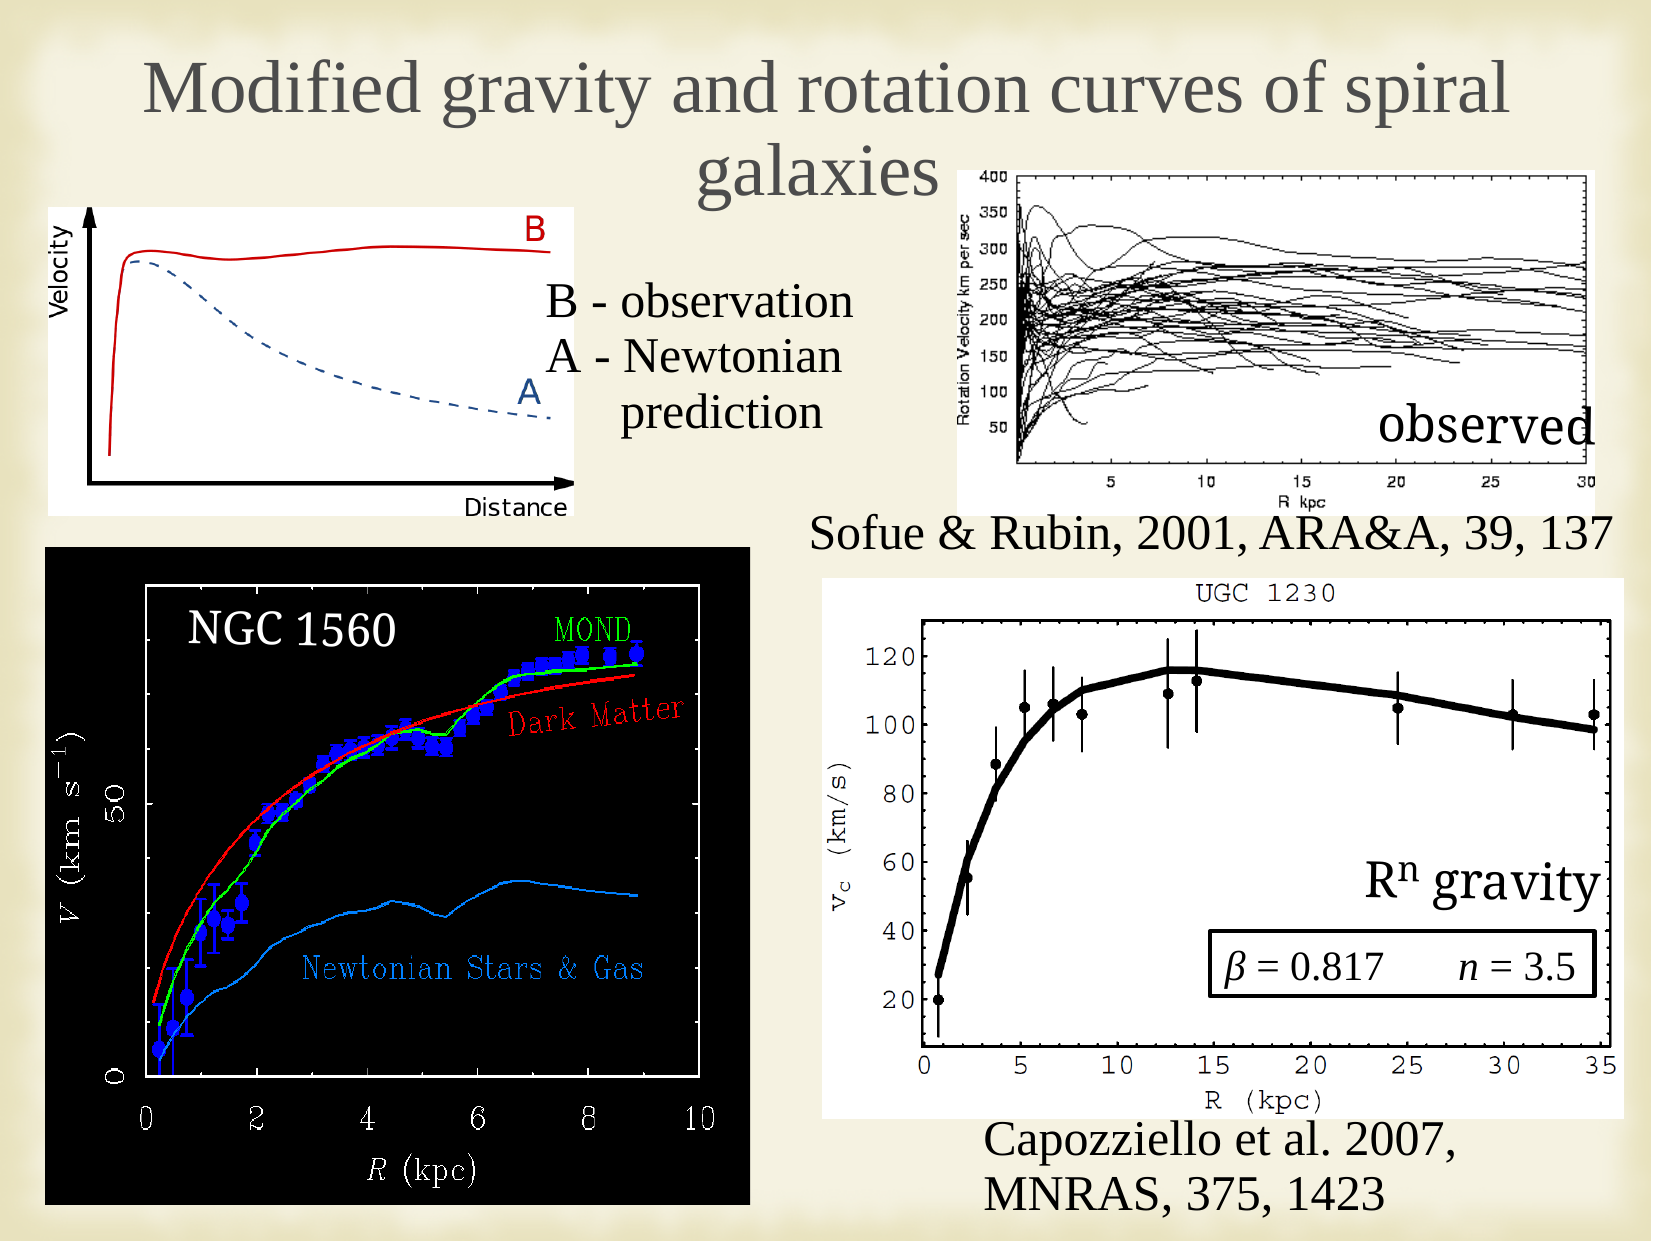

Modified gravity and rotation curves of spiral galaxies
# B - observation
A - Newtonian
 prediction
observed
 Sofue & Rubin, 2001, ARA&A, 39, 137
NGC 1560
Rn gravity
β = 0.817 n = 3.5
Capozziello et al. 2007, MNRAS, 375, 1423